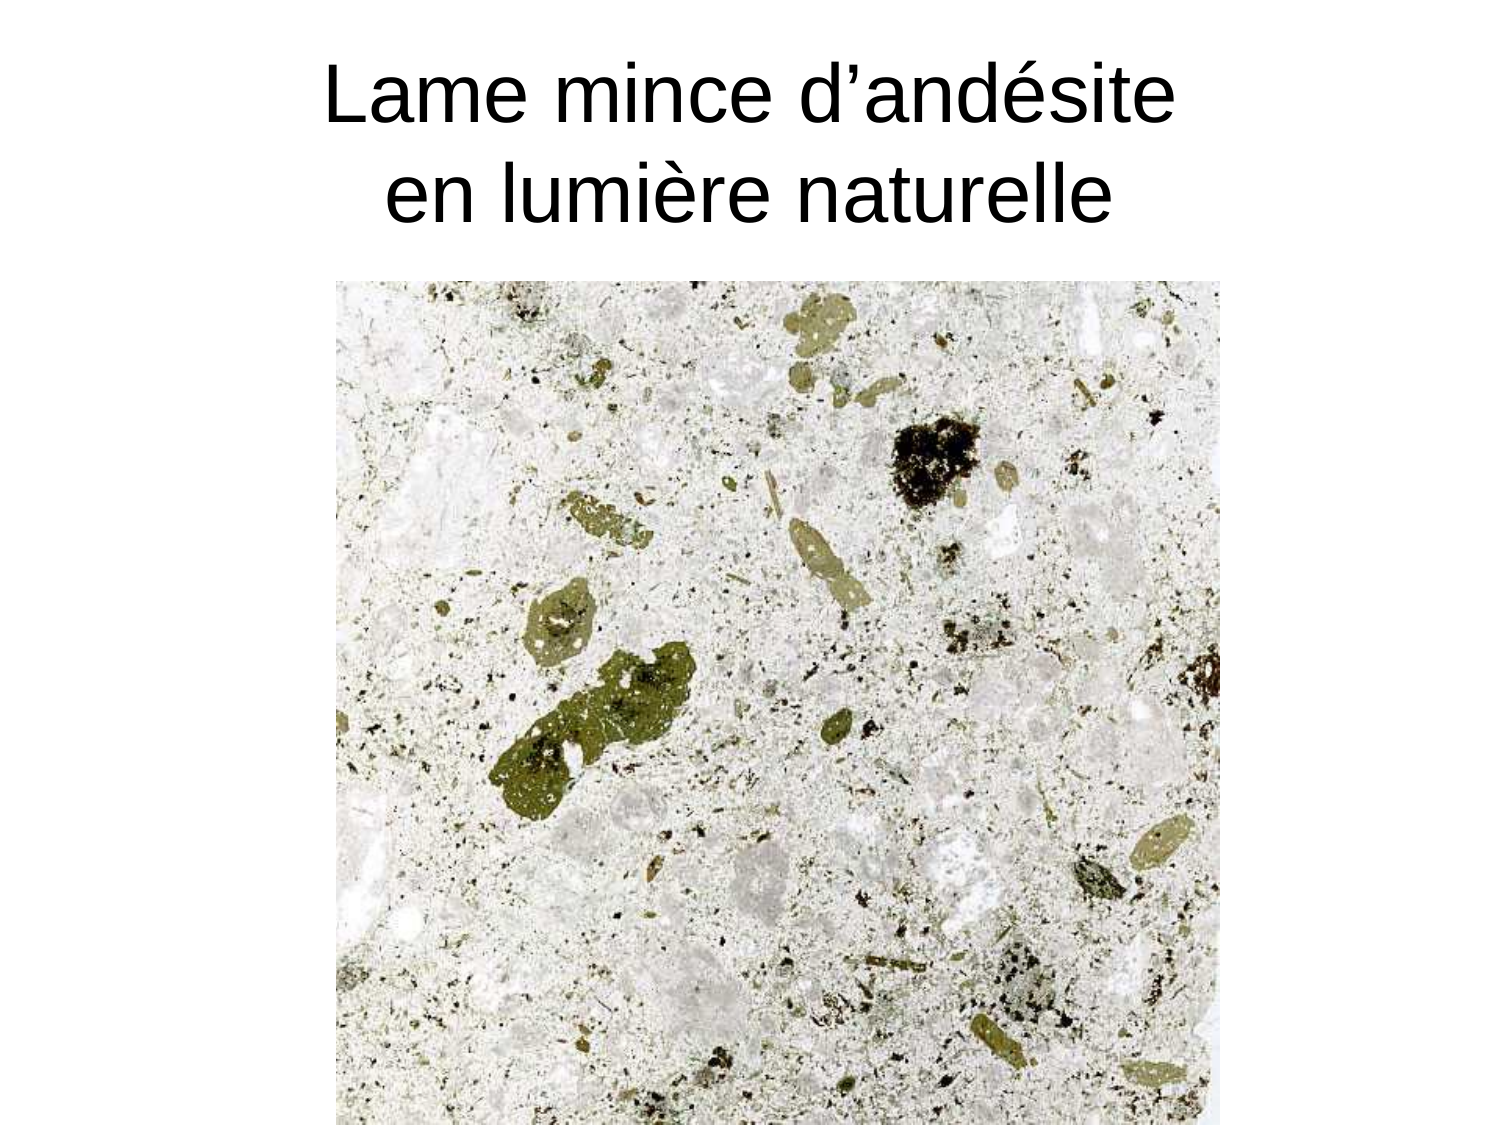

# Lame mince d’andésite en lumière naturelle